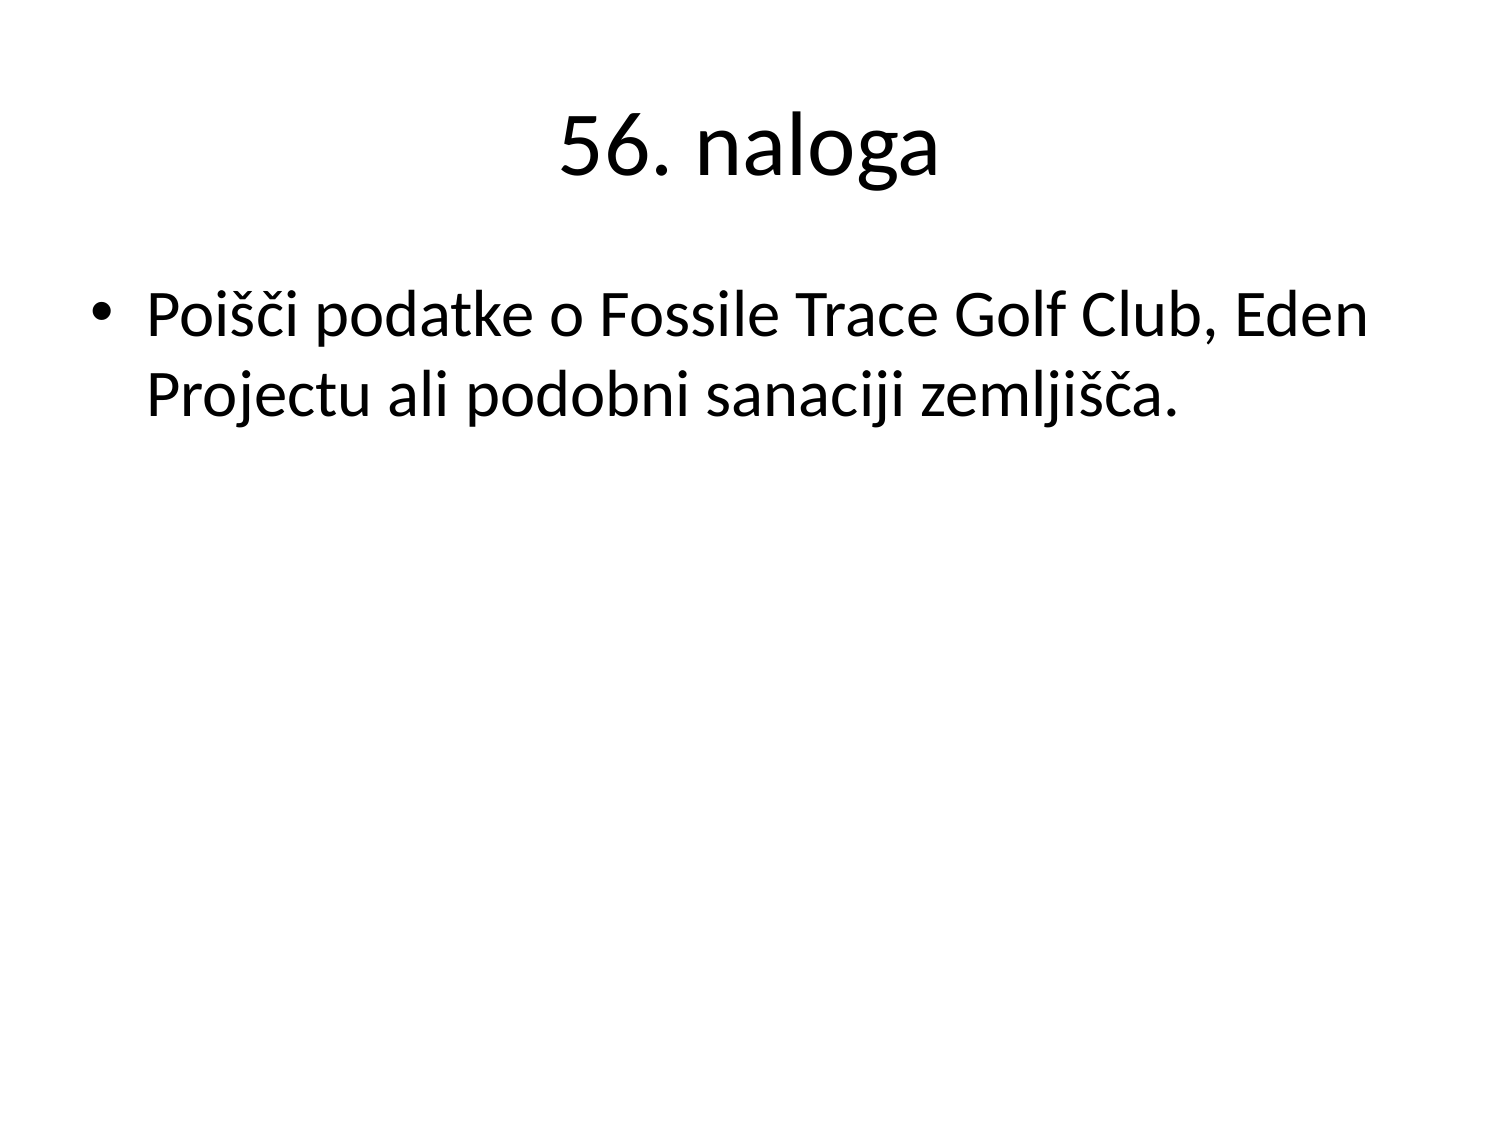

# 56. naloga
Poišči podatke o Fossile Trace Golf Club, Eden Projectu ali podobni sanaciji zemljišča.